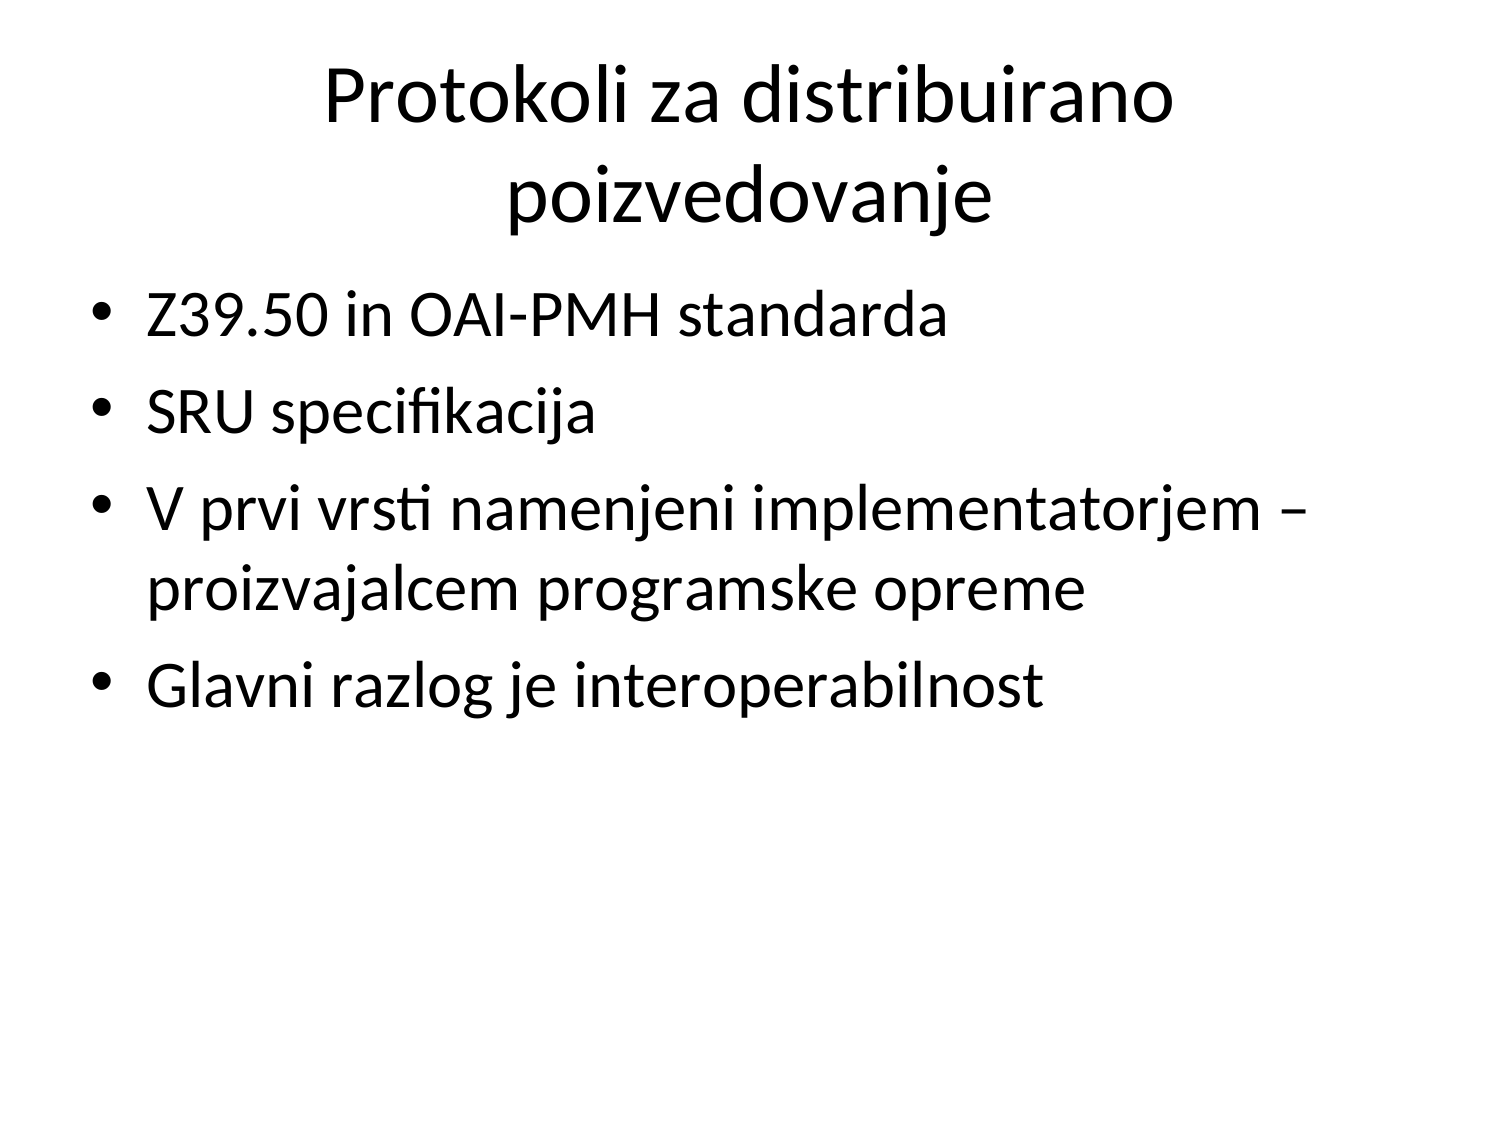

# Protokoli za distribuirano poizvedovanje
Z39.50 in OAI-PMH standarda
SRU specifikacija
V prvi vrsti namenjeni implementatorjem – proizvajalcem programske opreme
Glavni razlog je interoperabilnost